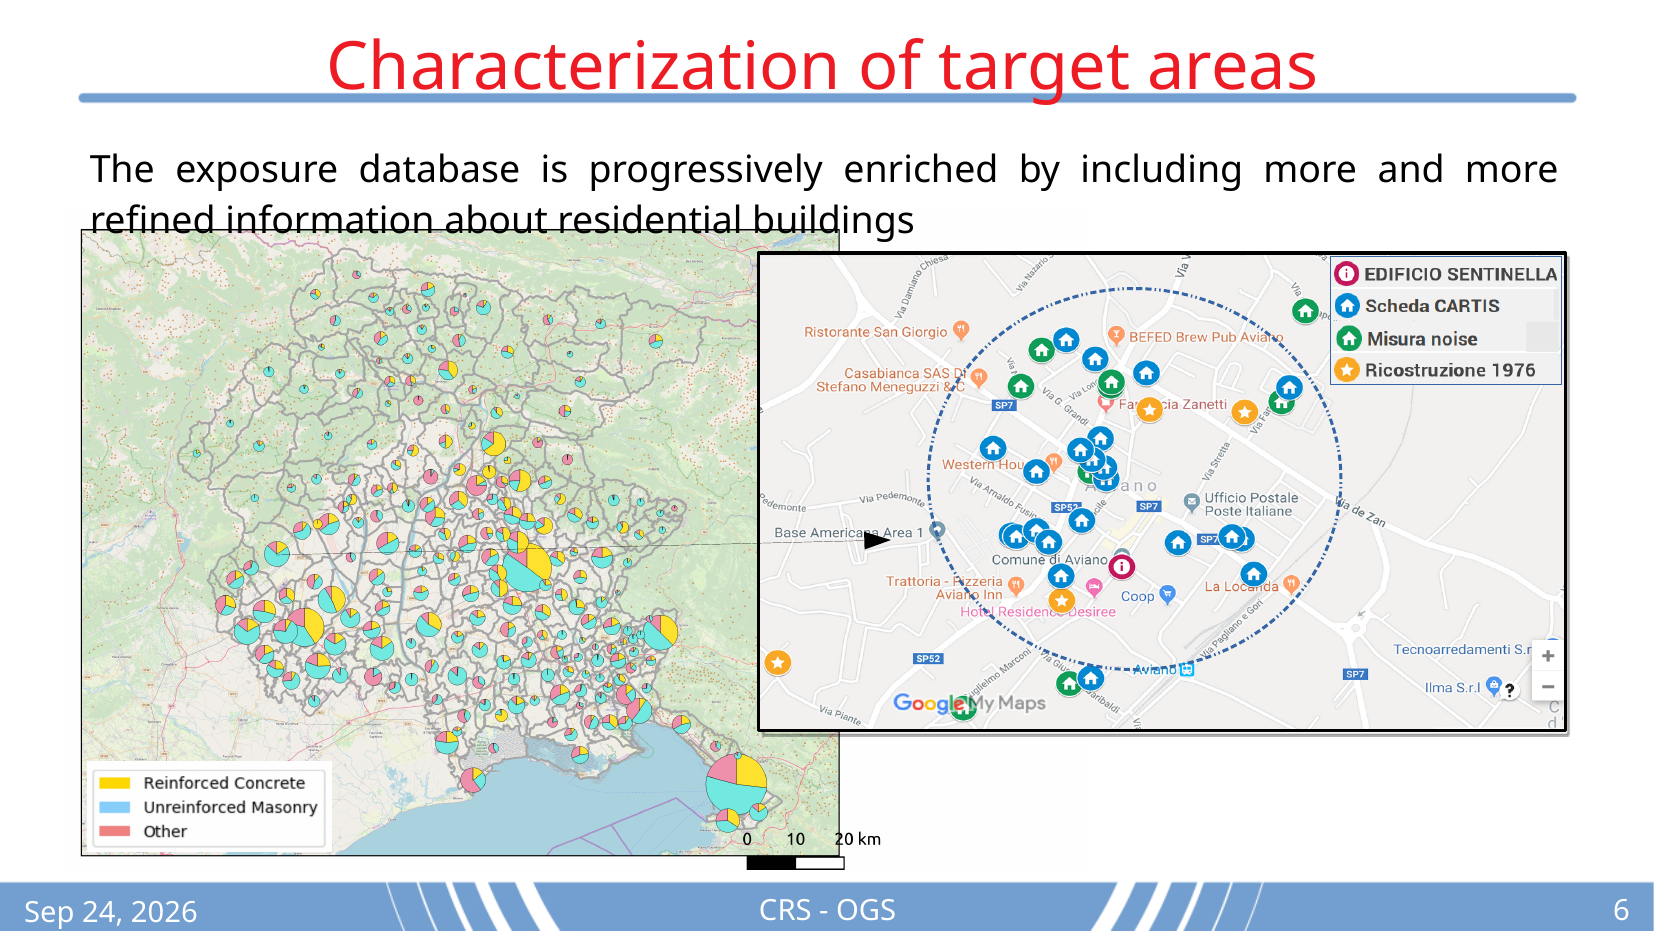

# Characterization of target areas
The exposure database is progressively enriched by including more and more refined information about residential buildings
CRS - OGS
6